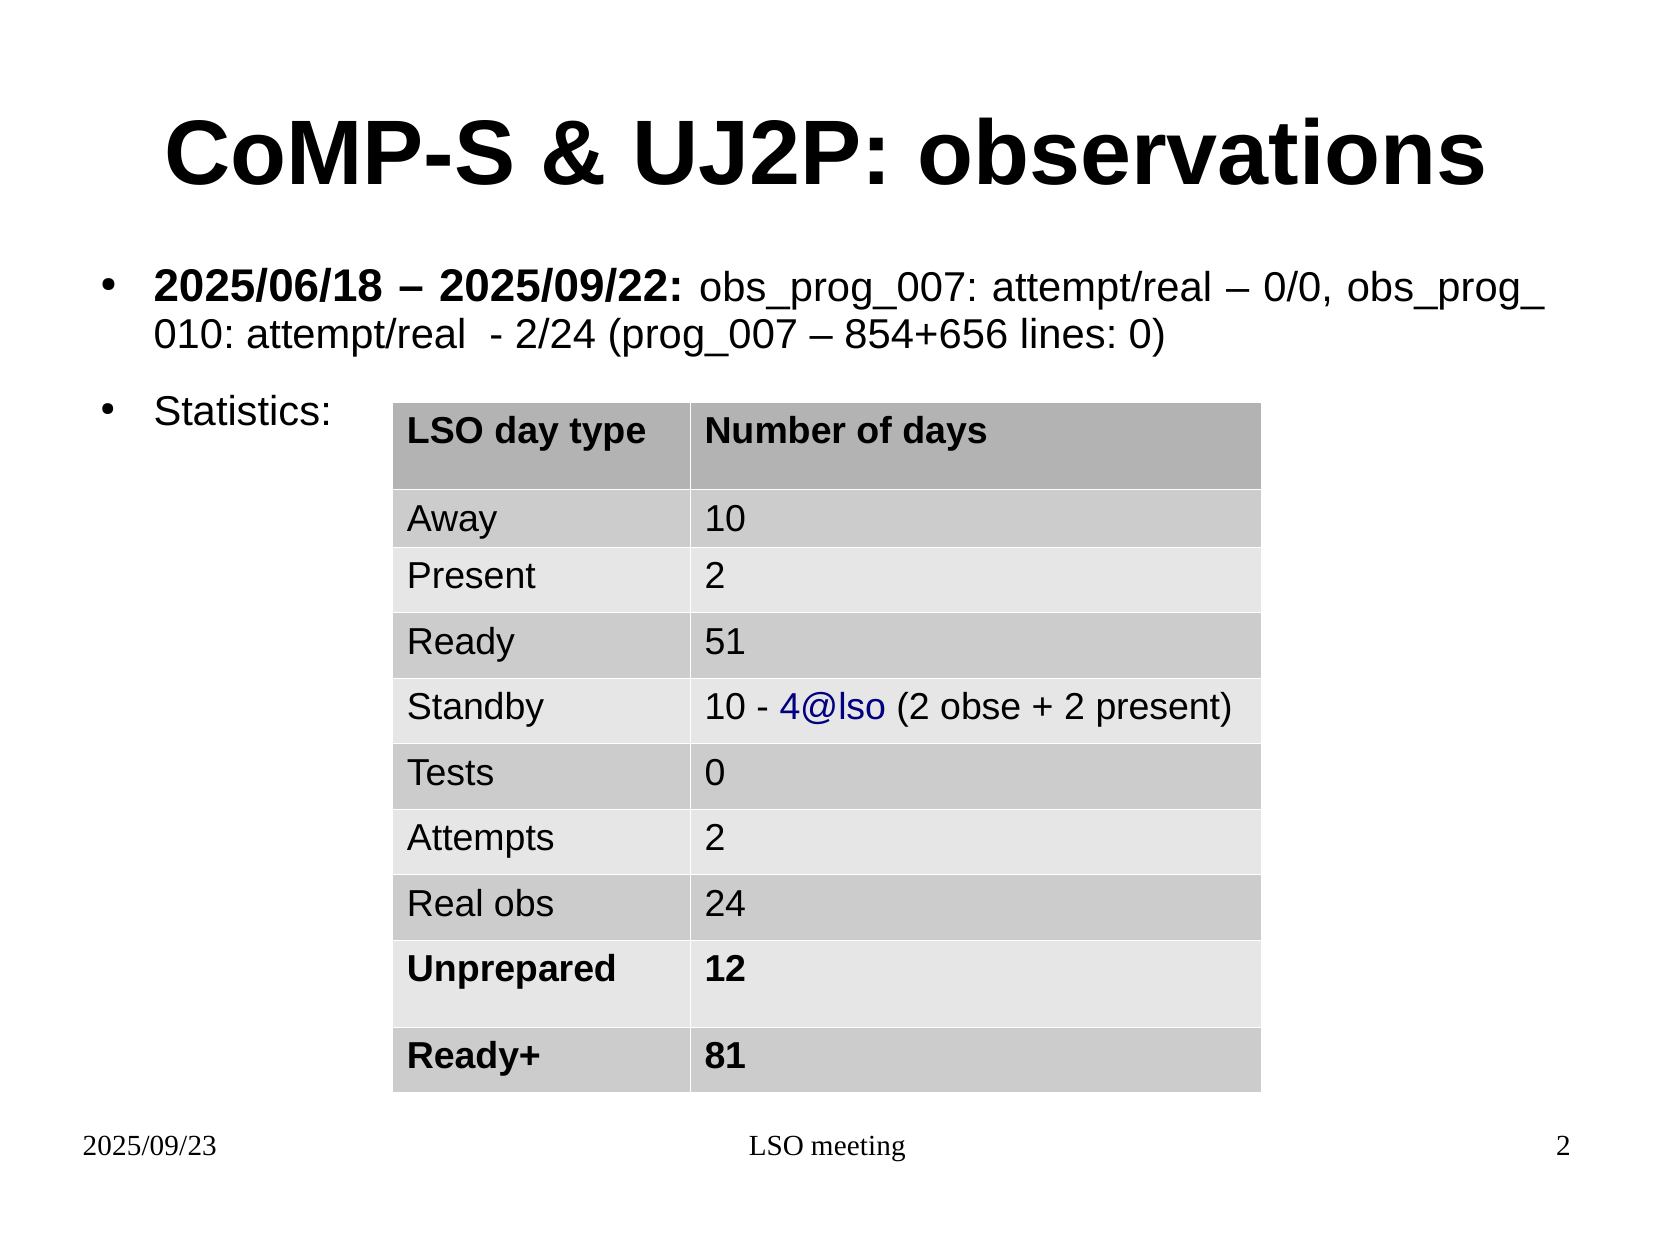

# CoMP-S & UJ2P: observations
2025/06/18 – 2025/09/22: obs_prog_007: attempt/real – 0/0, obs_prog_ 010: attempt/real - 2/24 (prog_007 – 854+656 lines: 0)
Statistics:
| LSO day type | Number of days |
| --- | --- |
| Away | 10 |
| Present | 2 |
| Ready | 51 |
| Standby | 10 - 4@lso (2 obse + 2 present) |
| Tests | 0 |
| Attempts | 2 |
| Real obs | 24 |
| Unprepared | 12 |
| Ready+ | 81 |
2025/09/23
LSO meeting
2